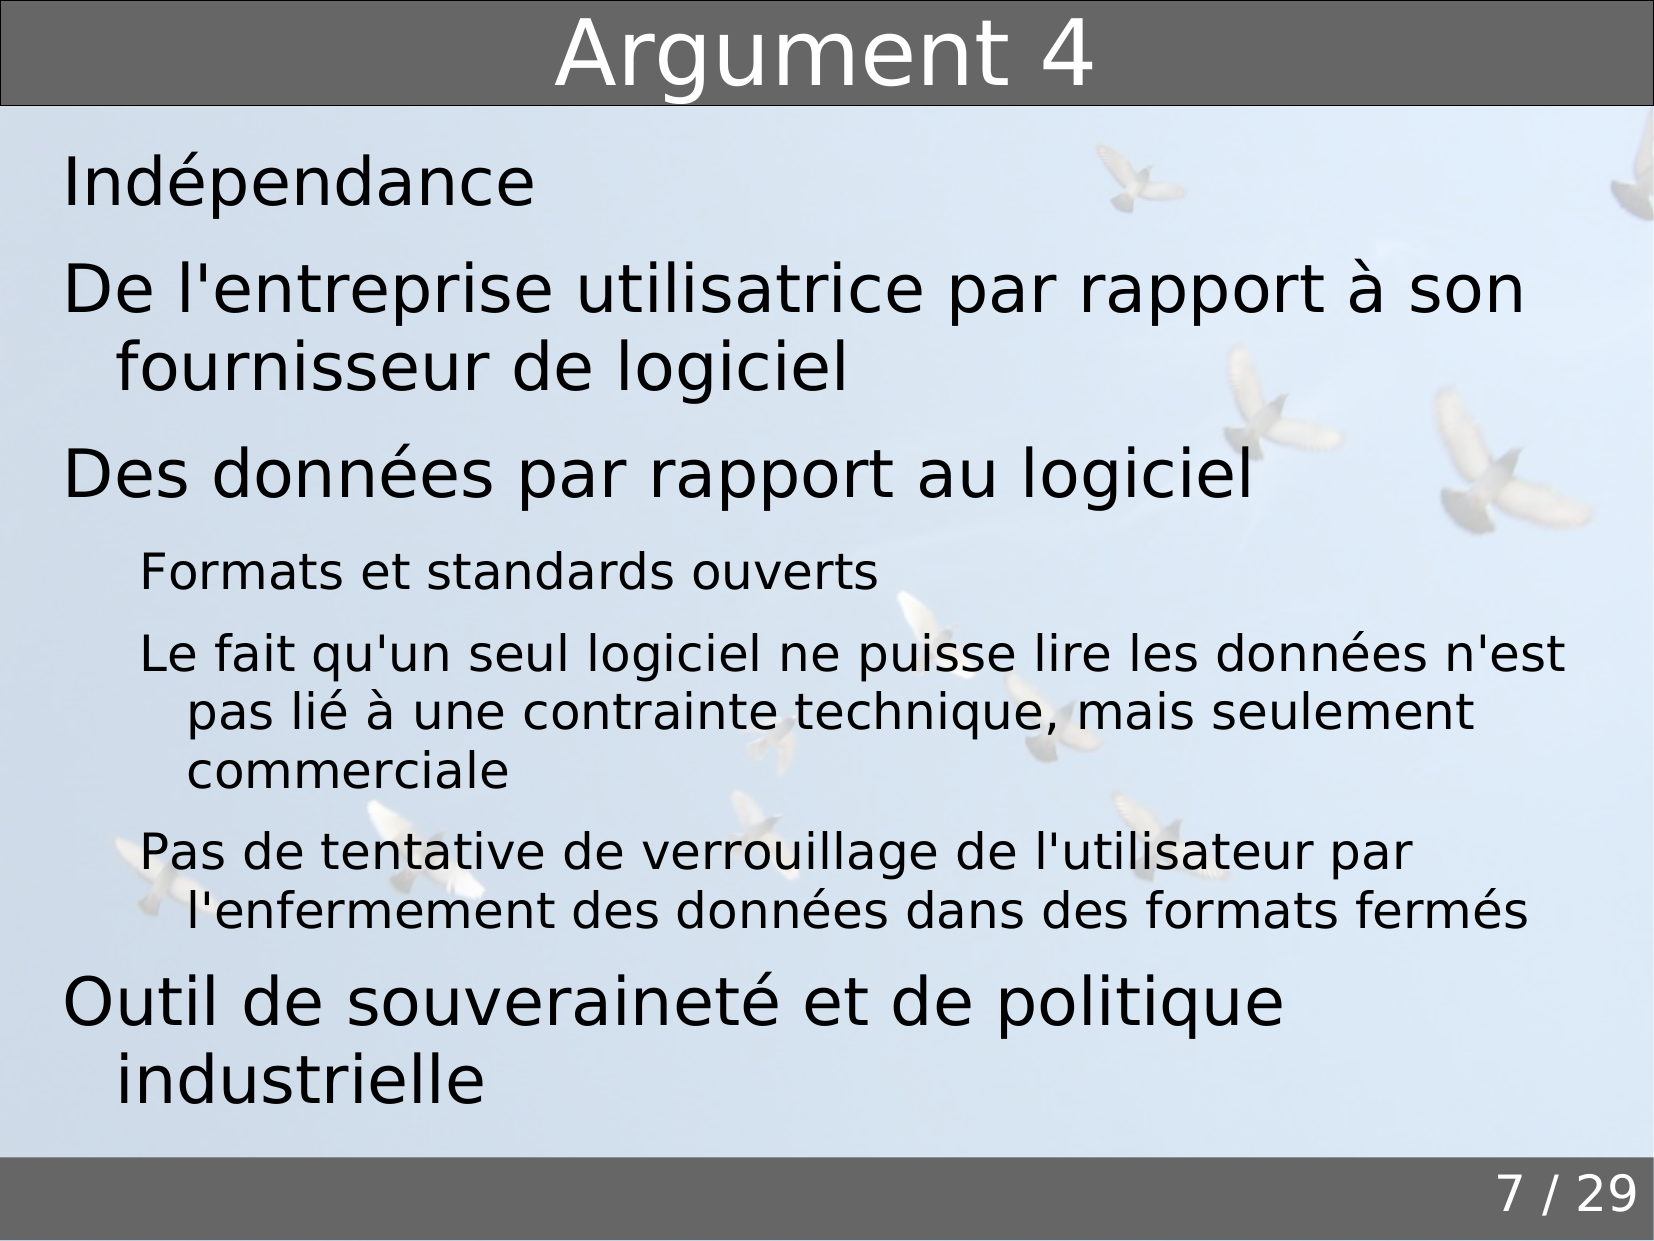

# Argument 4
Indépendance
De l'entreprise utilisatrice par rapport à son fournisseur de logiciel
Des données par rapport au logiciel
Formats et standards ouverts
Le fait qu'un seul logiciel ne puisse lire les données n'est pas lié à une contrainte technique, mais seulement commerciale
Pas de tentative de verrouillage de l'utilisateur par l'enfermement des données dans des formats fermés
Outil de souveraineté et de politique industrielle